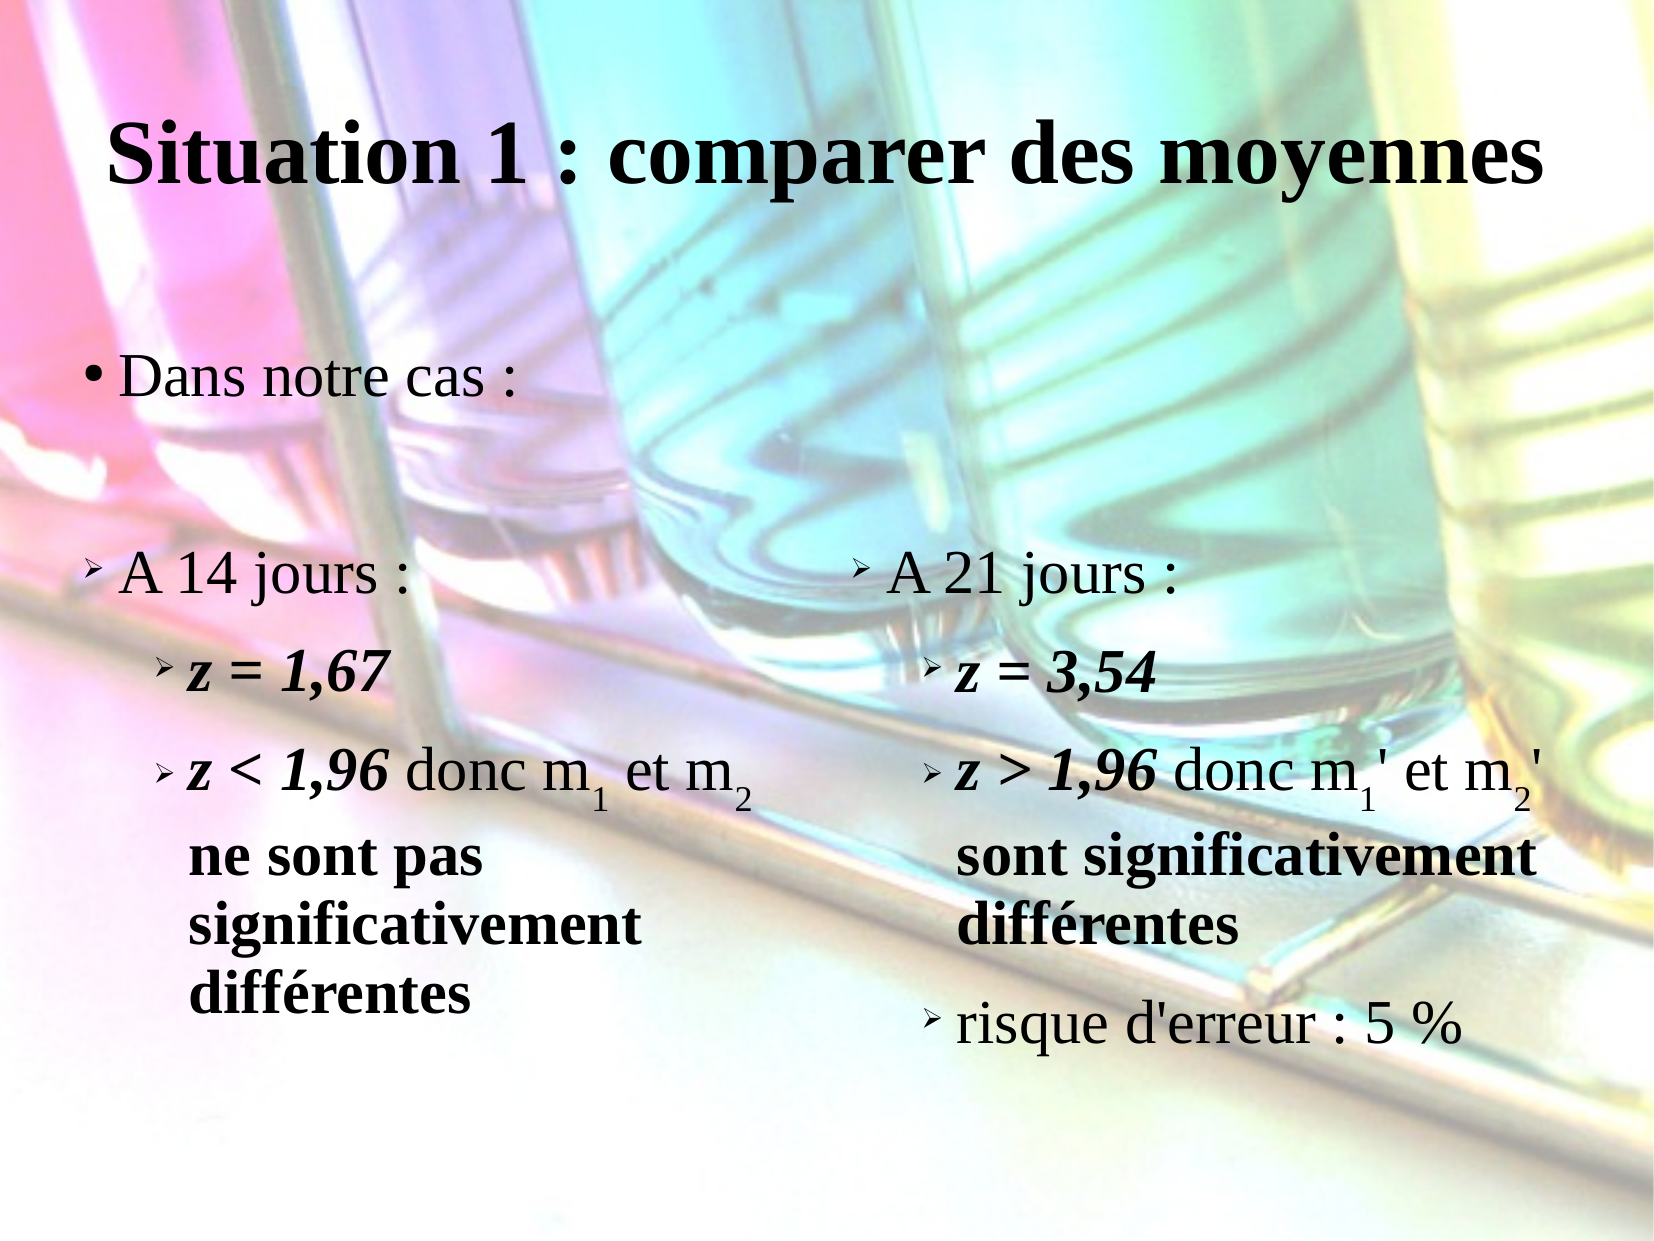

# Situation 1 : comparer des moyennes
Dans notre cas :
A 14 jours :
z = 1,67
z < 1,96 donc m1 et m2 ne sont pas significativement différentes
A 21 jours :
z = 3,54
z > 1,96 donc m1' et m2' sont significativement différentes
risque d'erreur : 5 %